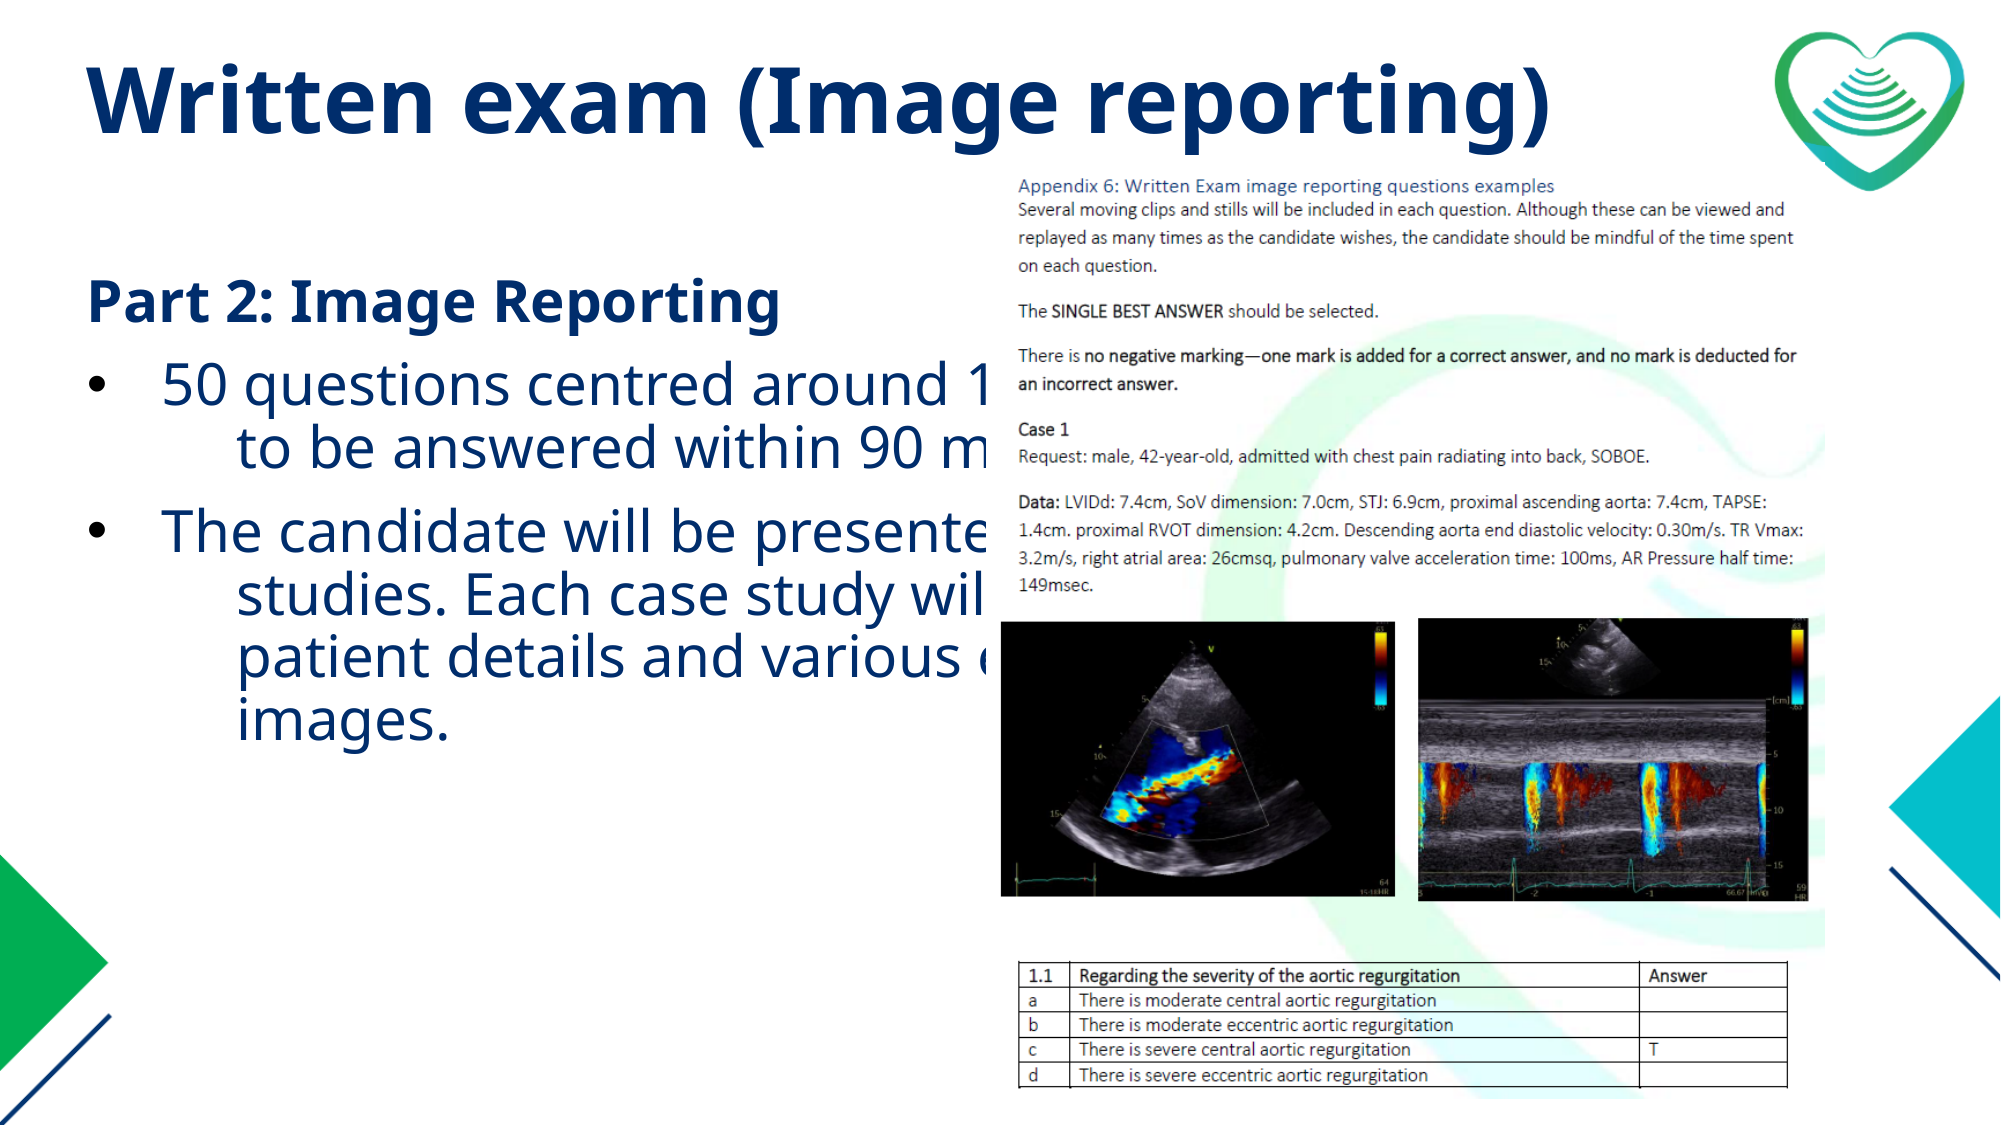

# Written exam (Image reporting)
Part 2: Image Reporting
50 questions centred around 10 patient case studies to be answered within 90 minutes.
The candidate will be presented with 10 patient case studies. Each case study will consist of relevant patient details and various echocardiographic images.